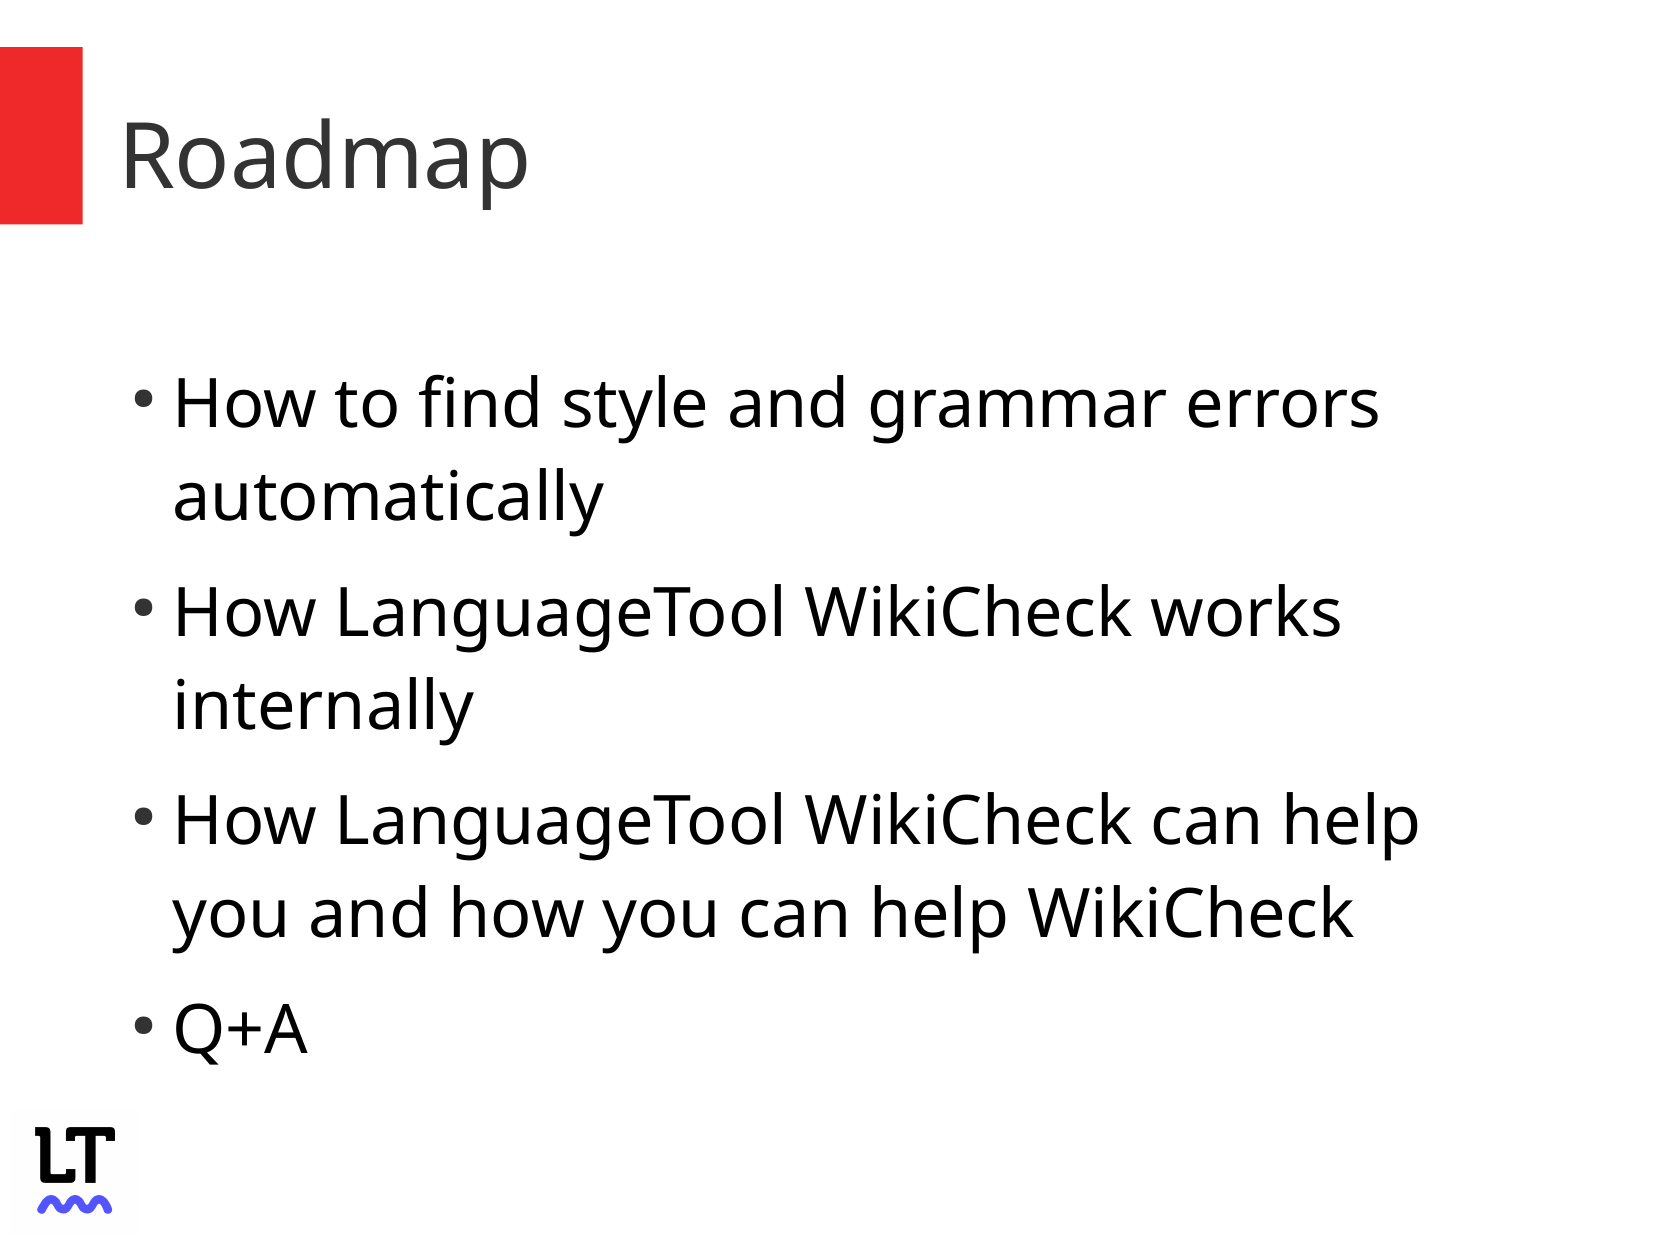

# Roadmap
How to find style and grammar errors automatically
How LanguageTool WikiCheck works internally
How LanguageTool WikiCheck can help you and how you can help WikiCheck
Q+A